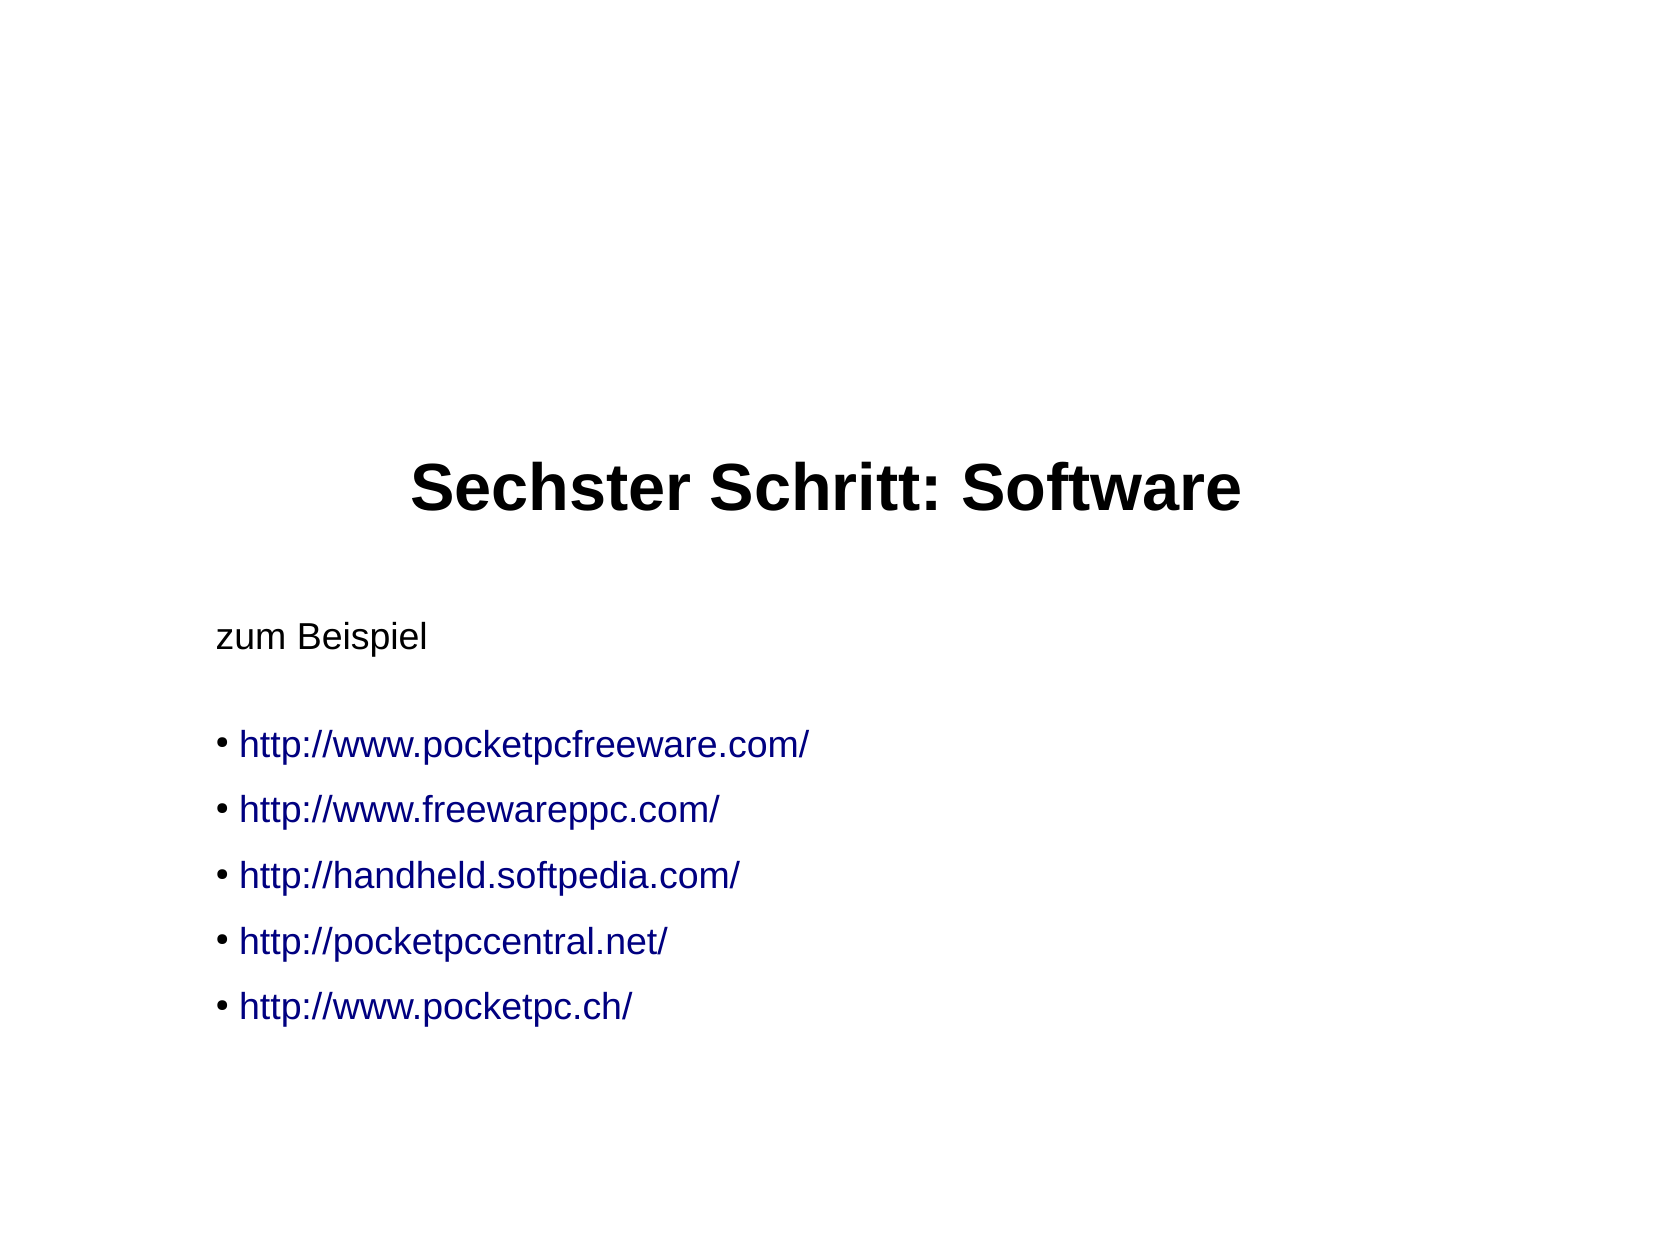

Sechster Schritt: Software
zum Beispiel
 http://www.pocketpcfreeware.com/
 http://www.freewareppc.com/
 http://handheld.softpedia.com/
 http://pocketpccentral.net/
 http://www.pocketpc.ch/